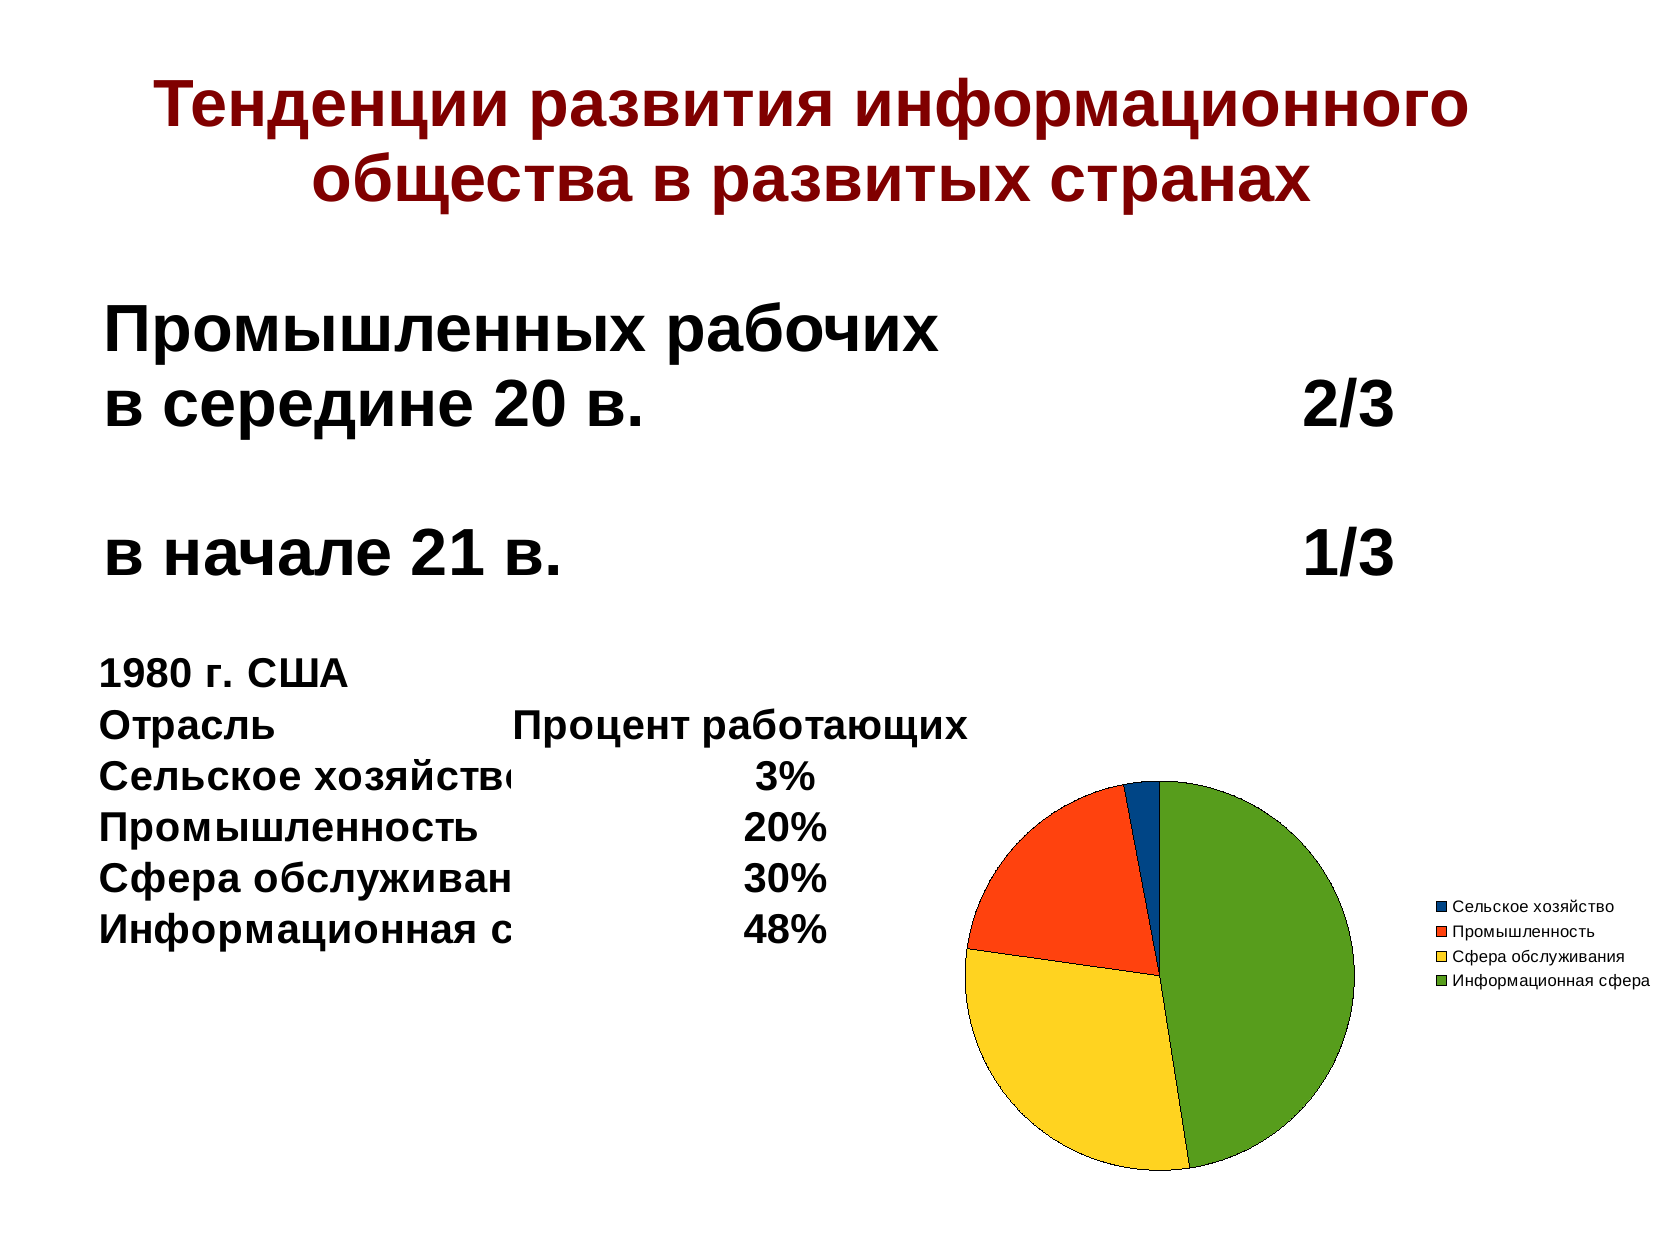

Тенденции развития информационного общества в развитых странах
Промышленных рабочих
в середине 20 в.					 2/3
в начале 21 в.				 					 1/3
### Chart
| Category | Процент работающих |
|---|---|
| Сельское хозяйство | 0.03 |
| Промышленность | 0.2 |
| Сфера обслуживания | 0.3 |
| Информационная сфера | 0.48 |